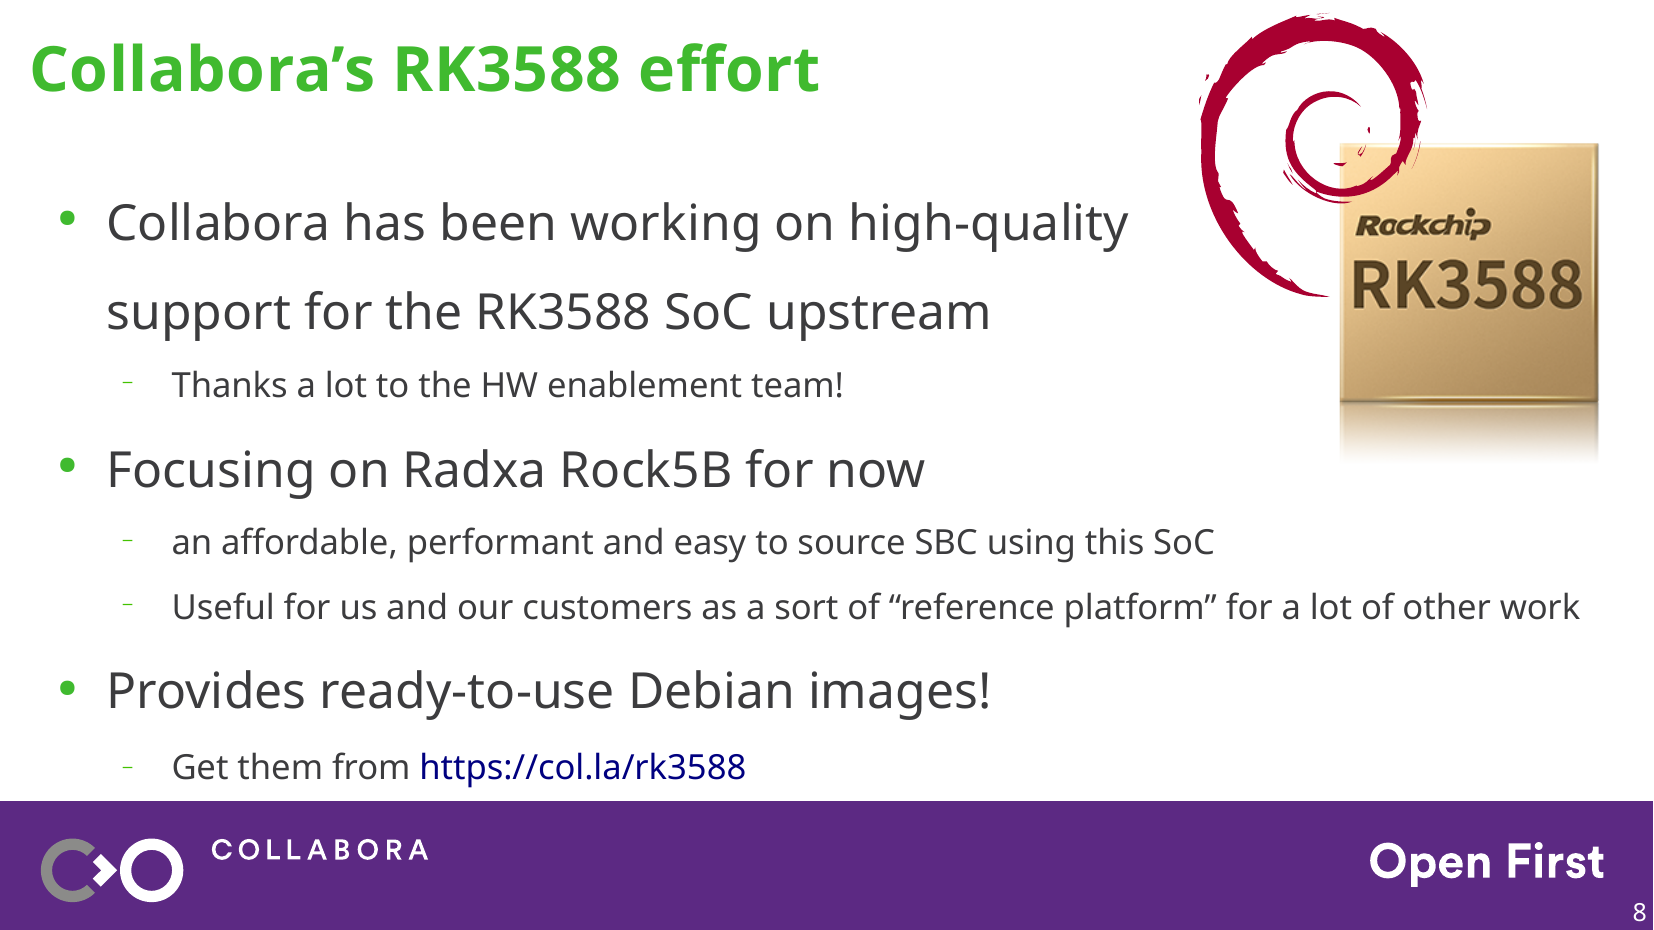

# Collabora’s RK3588 effort
Collabora has been working on high-quality
support for the RK3588 SoC upstream
Thanks a lot to the HW enablement team!
Focusing on Radxa Rock5B for now
an affordable, performant and easy to source SBC using this SoC
Useful for us and our customers as a sort of “reference platform” for a lot of other work
Provides ready-to-use Debian images!
Get them from https://col.la/rk3588